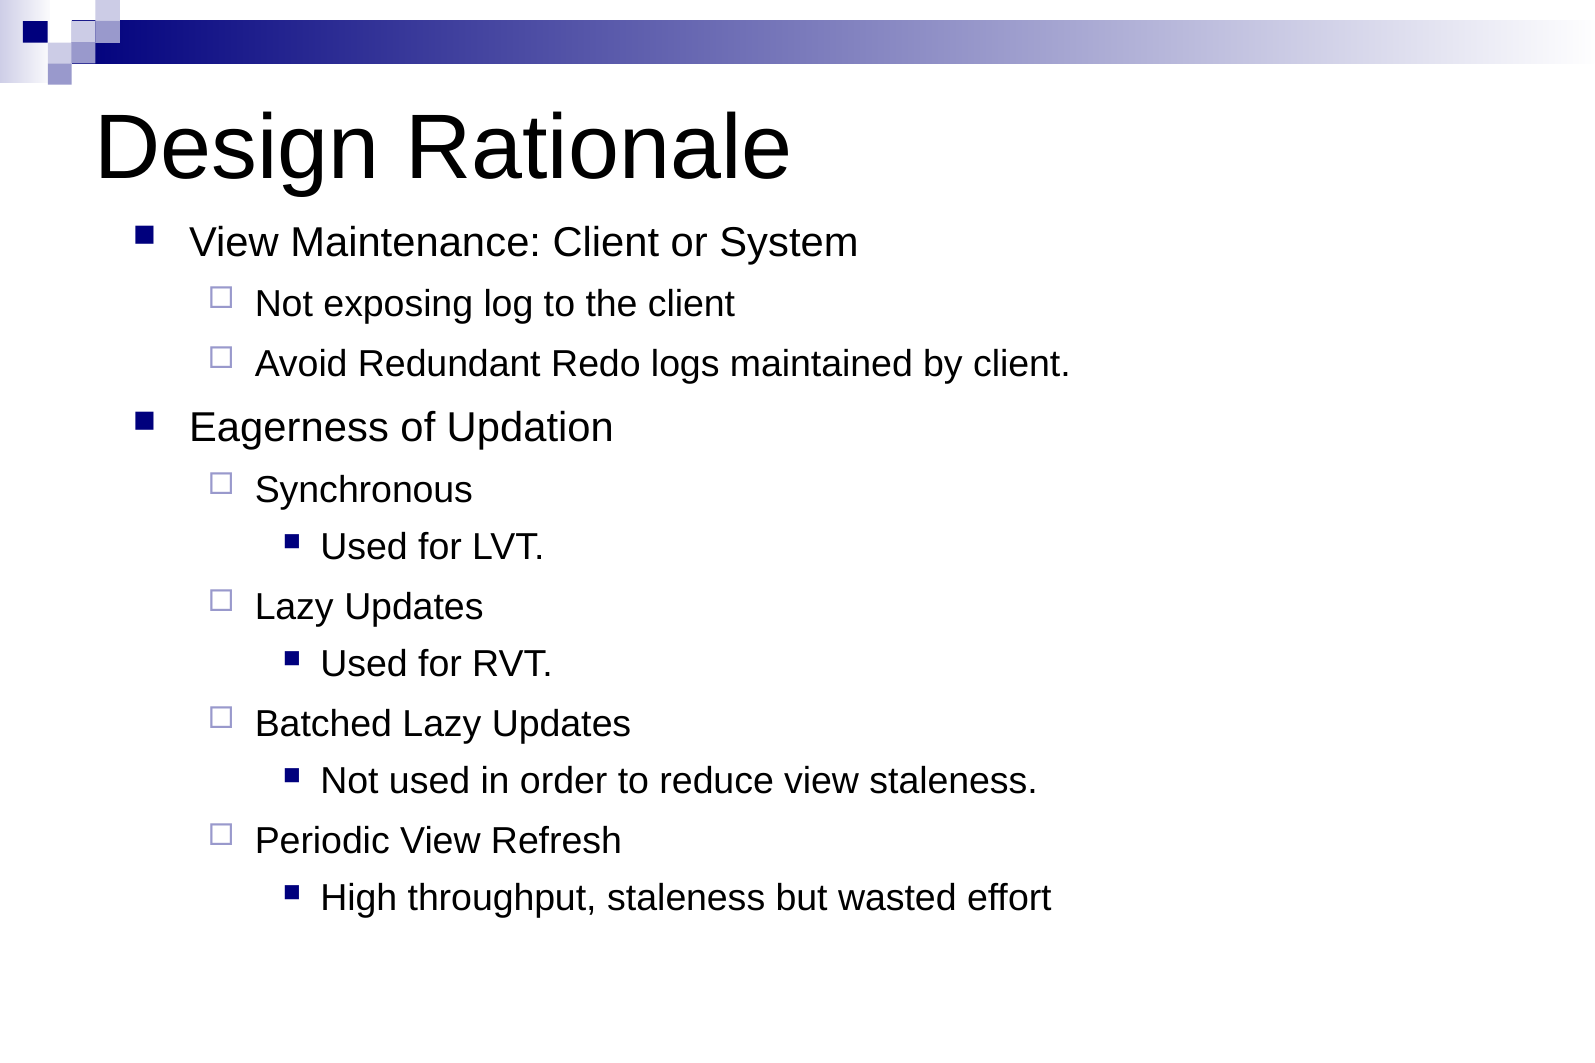

# Design Rationale
View Maintenance: Client or System
Not exposing log to the client
Avoid Redundant Redo logs maintained by client.
Eagerness of Updation
Synchronous
Used for LVT.
Lazy Updates
Used for RVT.
Batched Lazy Updates
Not used in order to reduce view staleness.
Periodic View Refresh
High throughput, staleness but wasted effort